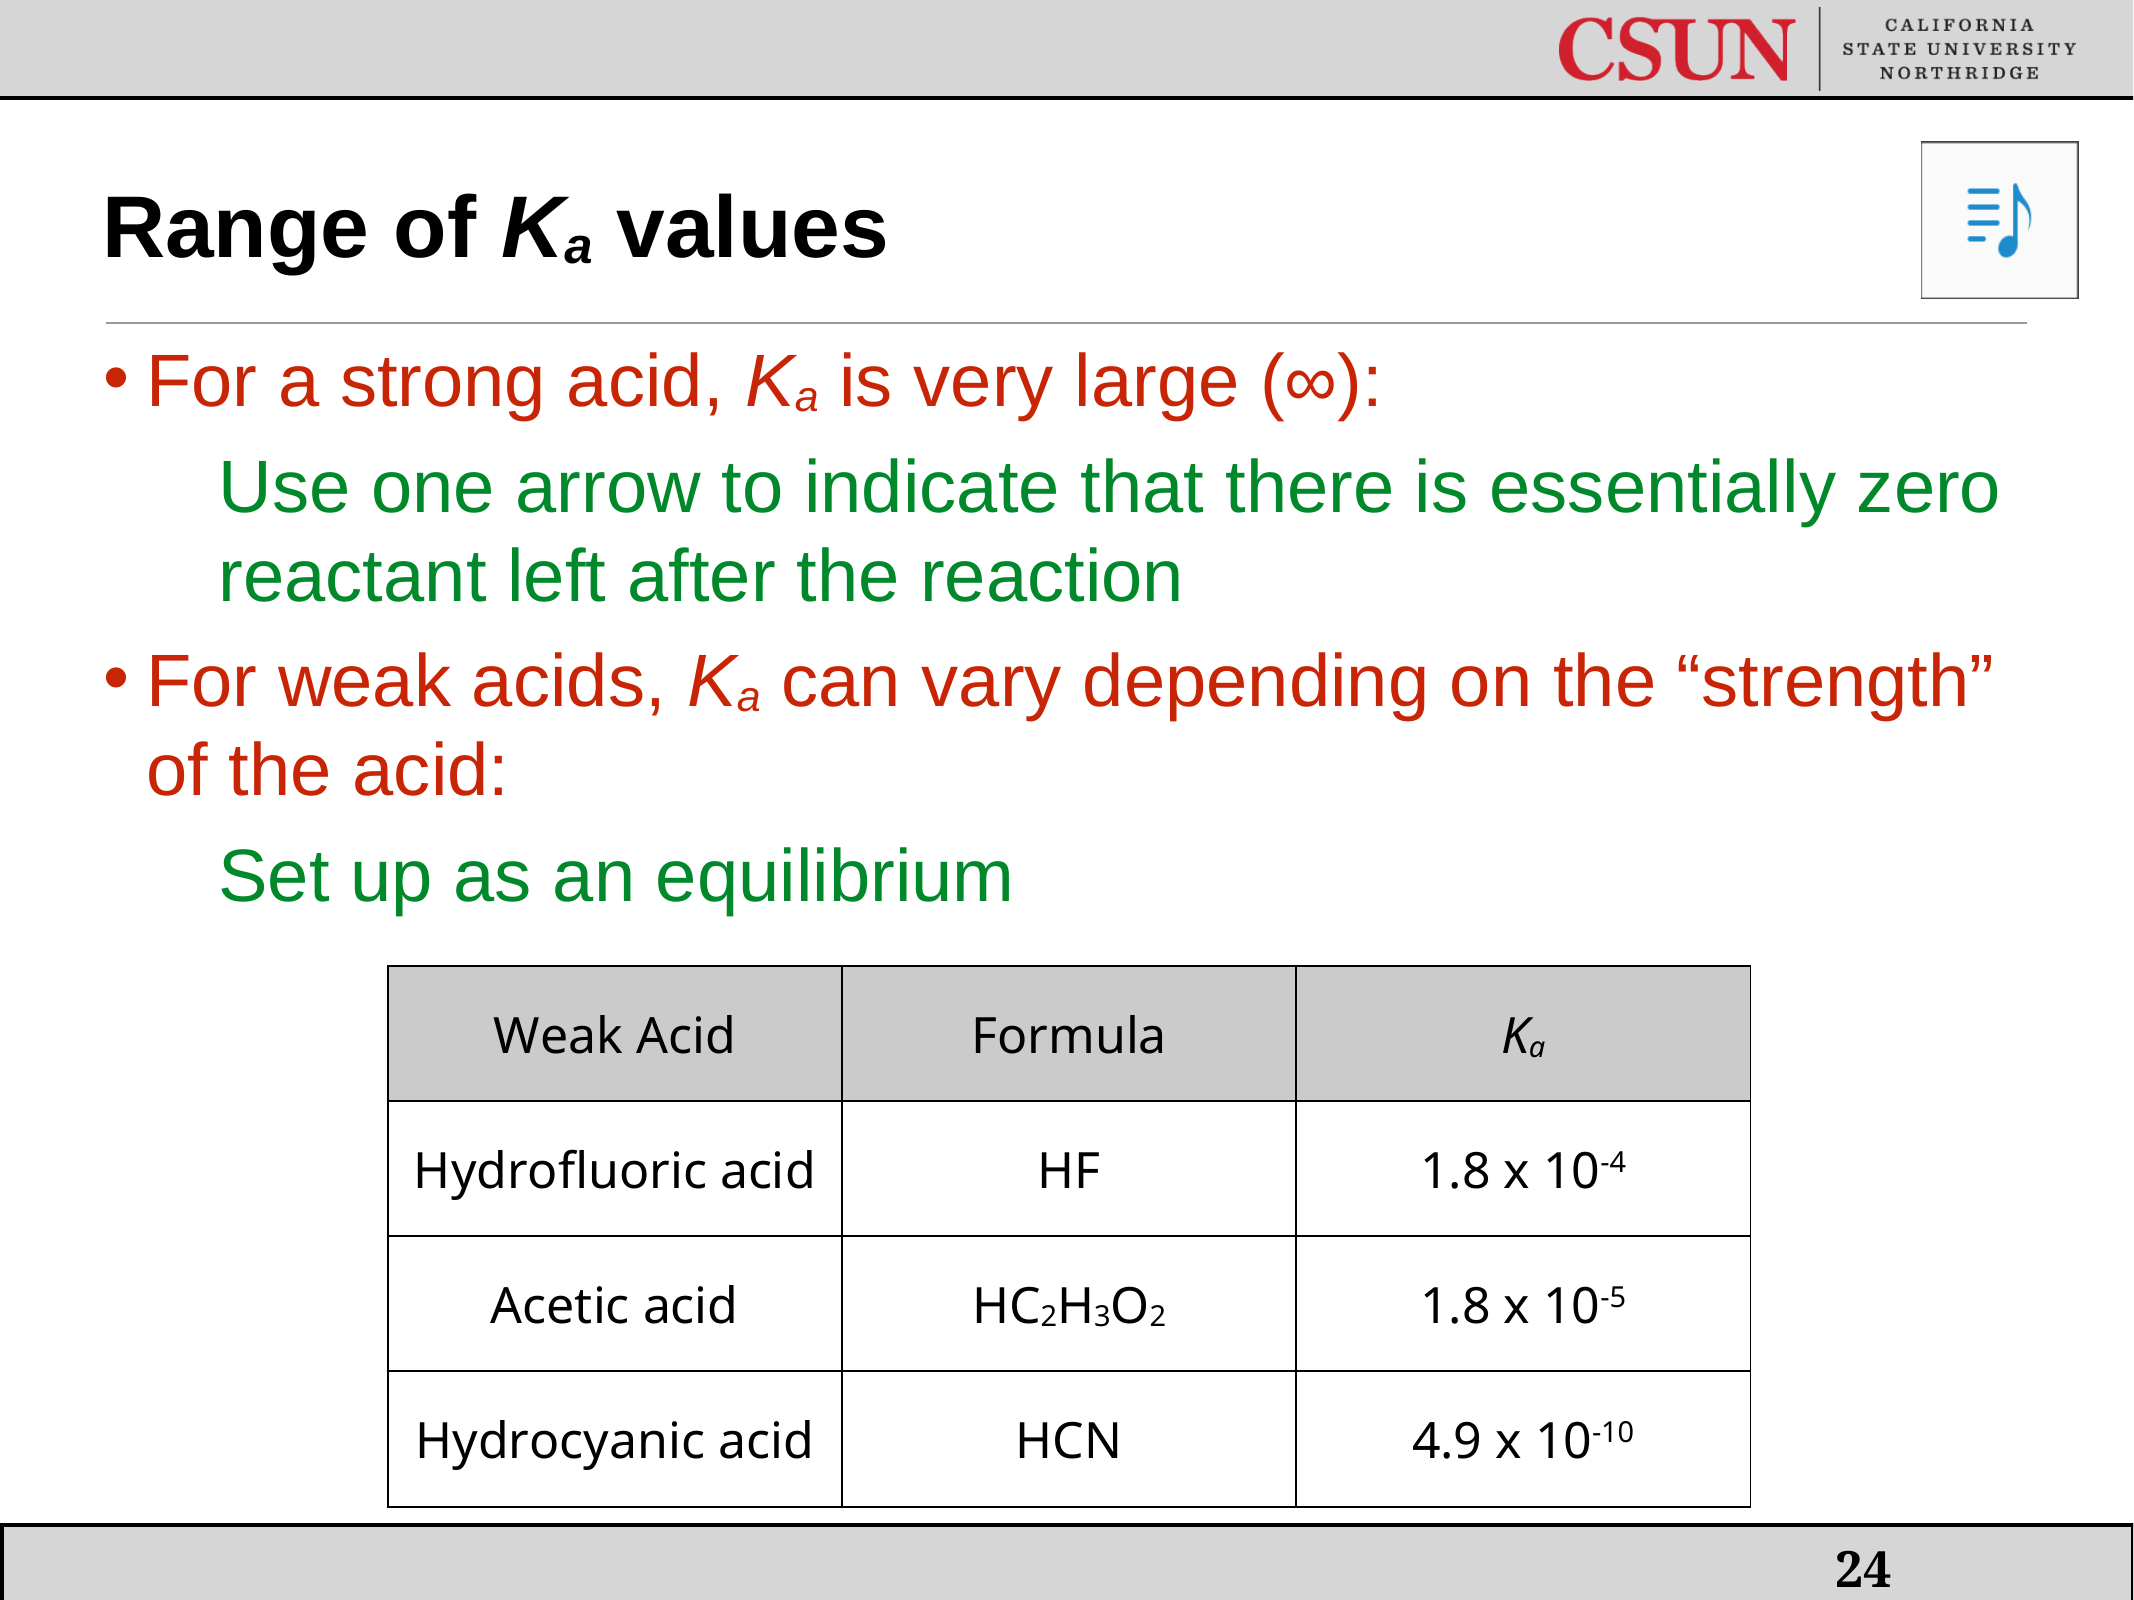

# Range of Ka values
For a strong acid, Ka is very large (∞):
Use one arrow to indicate that there is essentially zero reactant left after the reaction
For weak acids, Ka can vary depending on the “strength” of the acid:
Set up as an equilibrium
| Weak Acid | Formula | Ka |
| --- | --- | --- |
| Hydrofluoric acid | HF | 1.8 x 10-4 |
| Acetic acid | HC2H3O2 | 1.8 x 10-5 |
| Hydrocyanic acid | HCN | 4.9 x 10-10 |
24